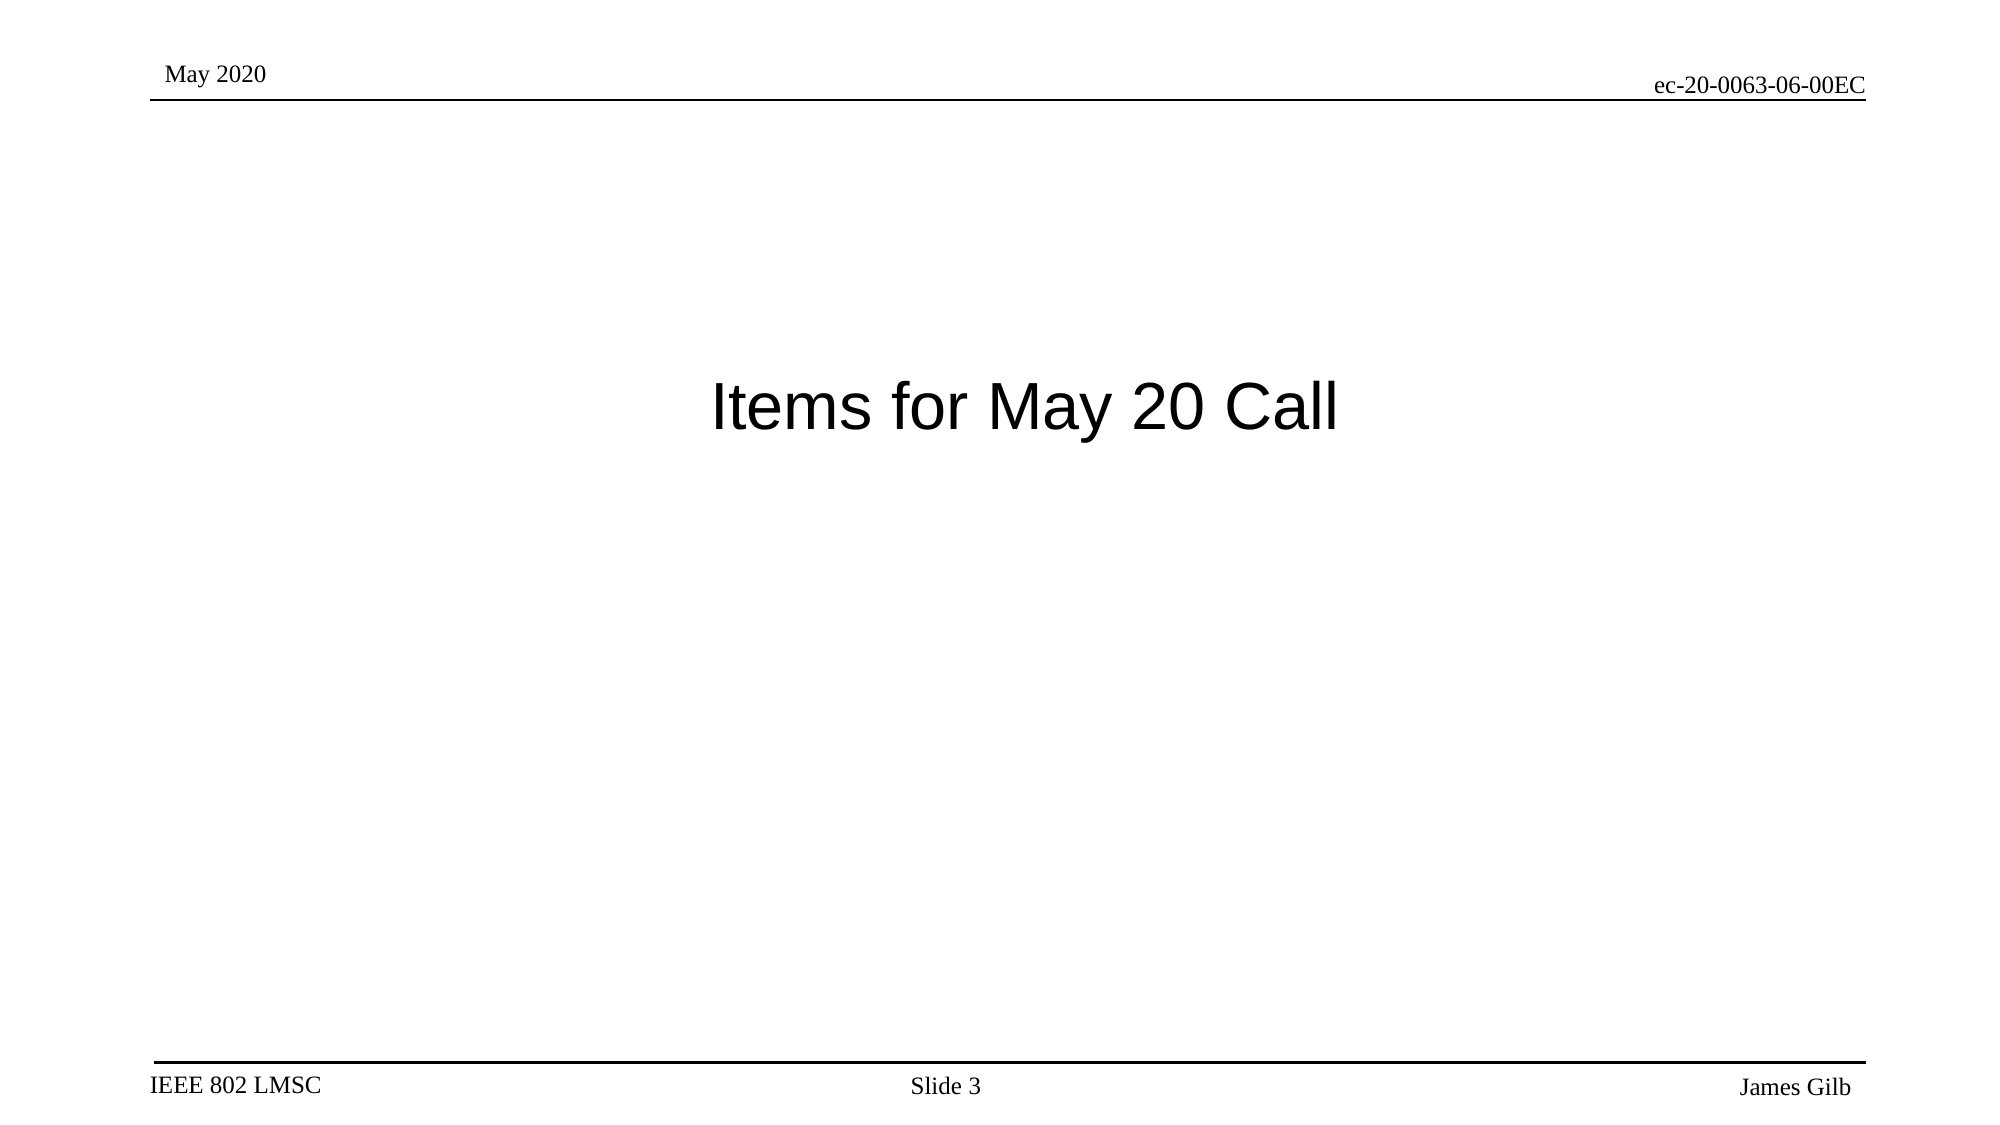

# Items for May 20 Call
3